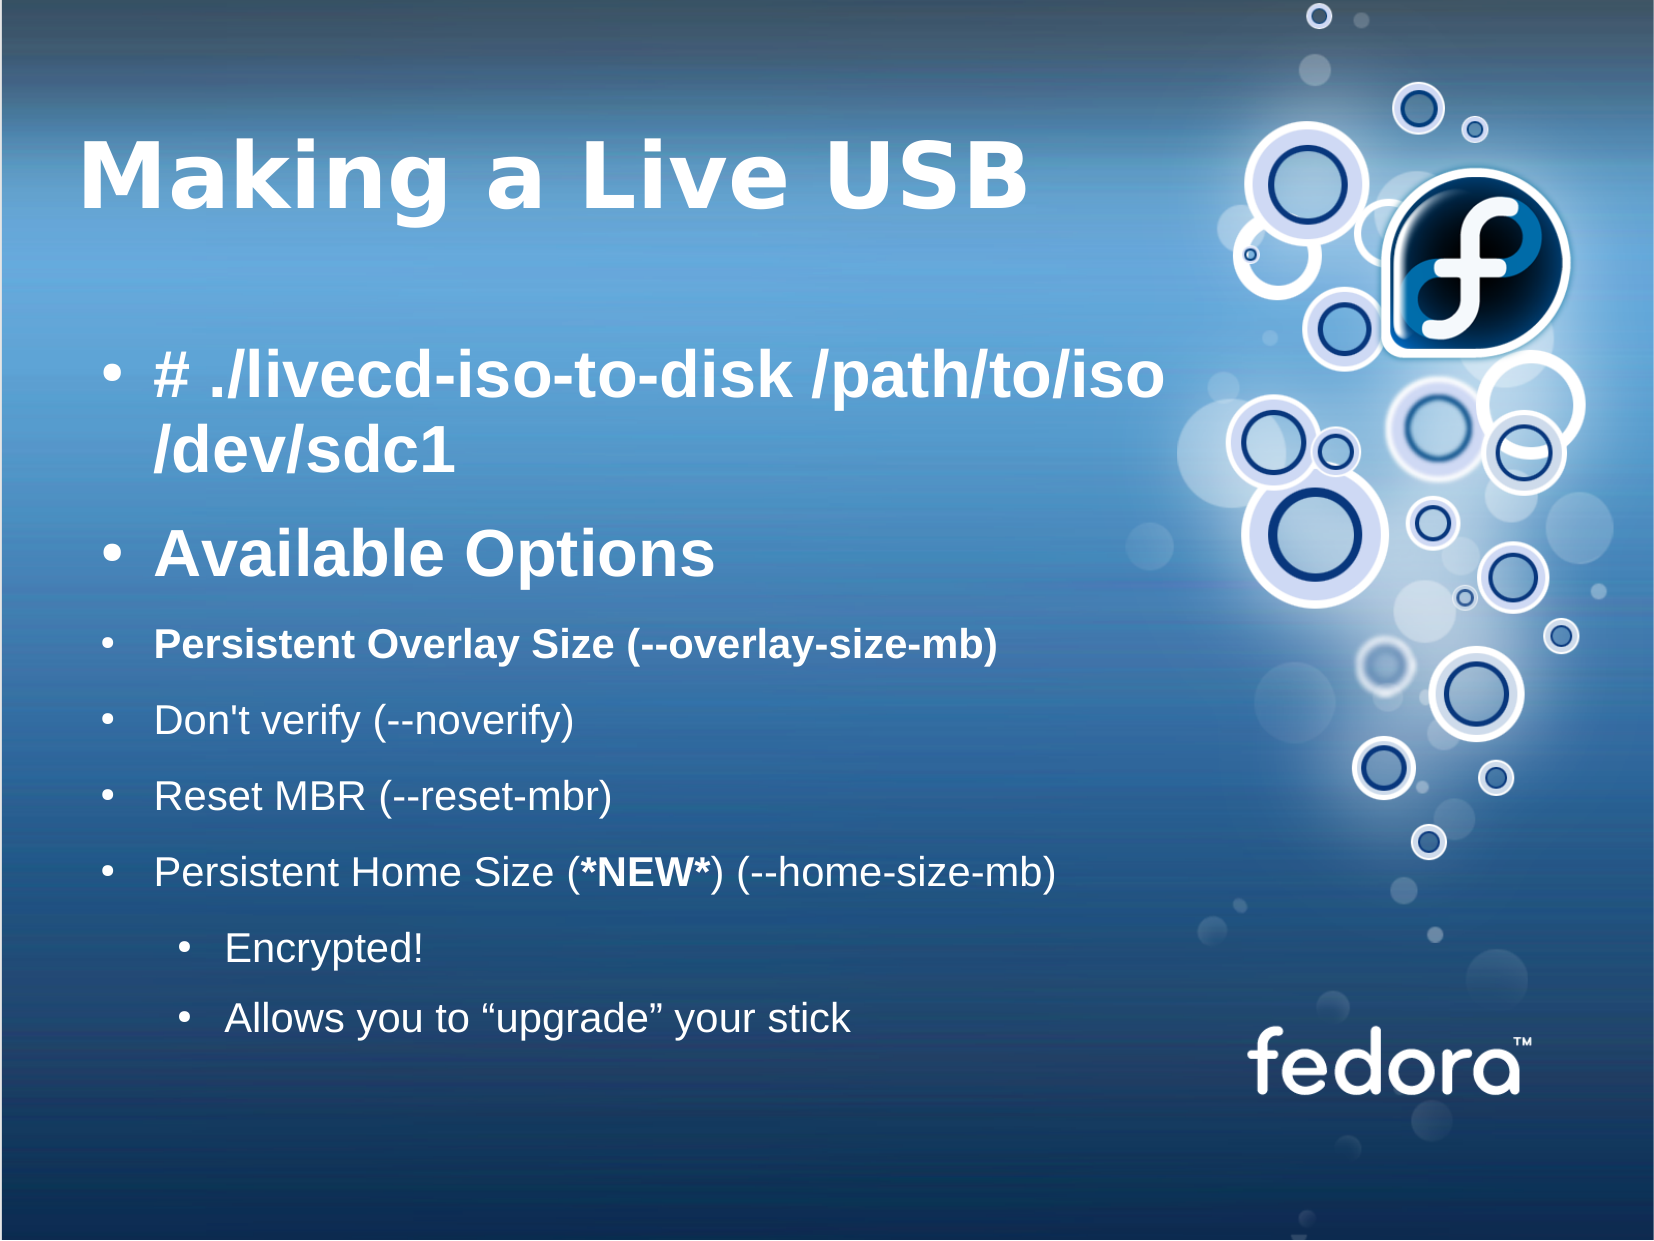

# Making a Live USB
# ./livecd-iso-to-disk /path/to/iso /dev/sdc1
Available Options
Persistent Overlay Size (--overlay-size-mb)
Don't verify (--noverify)
Reset MBR (--reset-mbr)
Persistent Home Size (*NEW*) (--home-size-mb)
Encrypted!
Allows you to “upgrade” your stick